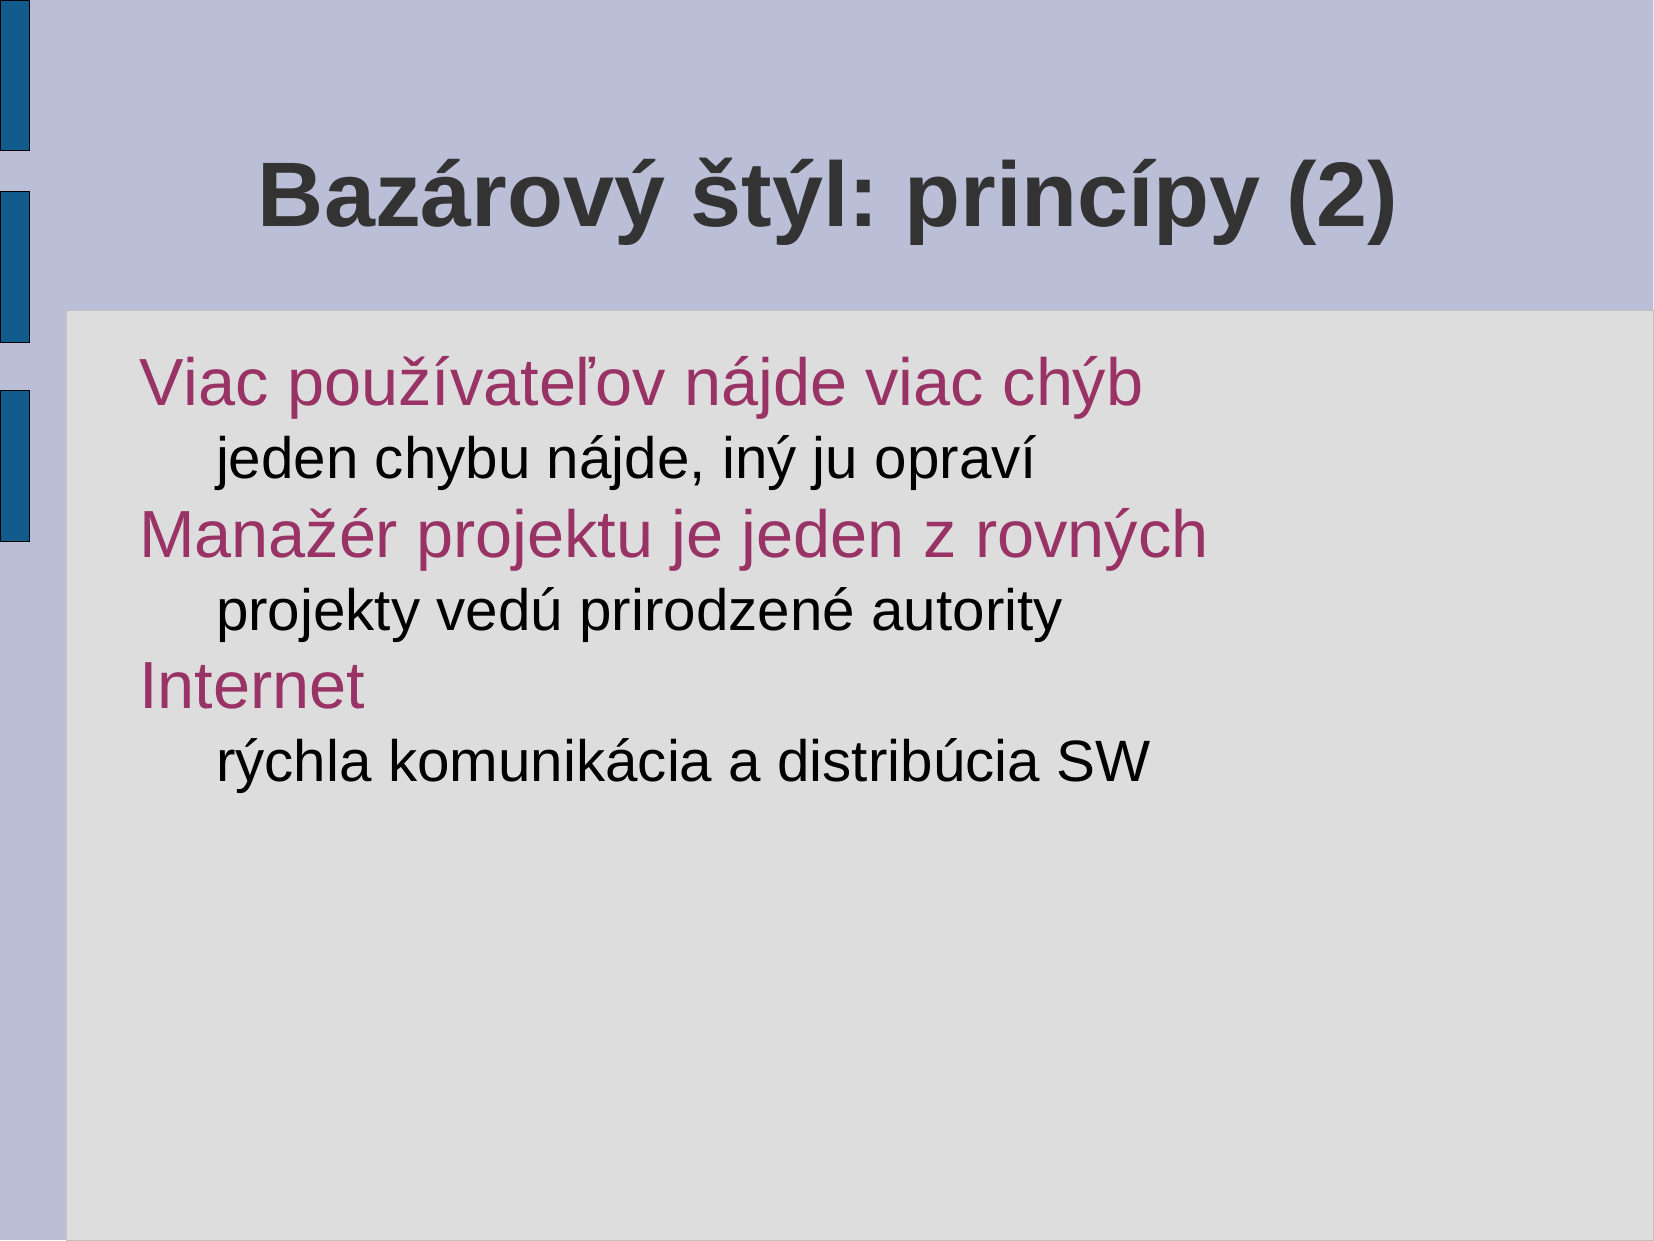

# Bazárový štýl: princípy (2)
Viac používateľov nájde viac chýb
jeden chybu nájde, iný ju opraví
Manažér projektu je jeden z rovných
projekty vedú prirodzené autority
Internet
rýchla komunikácia a distribúcia SW